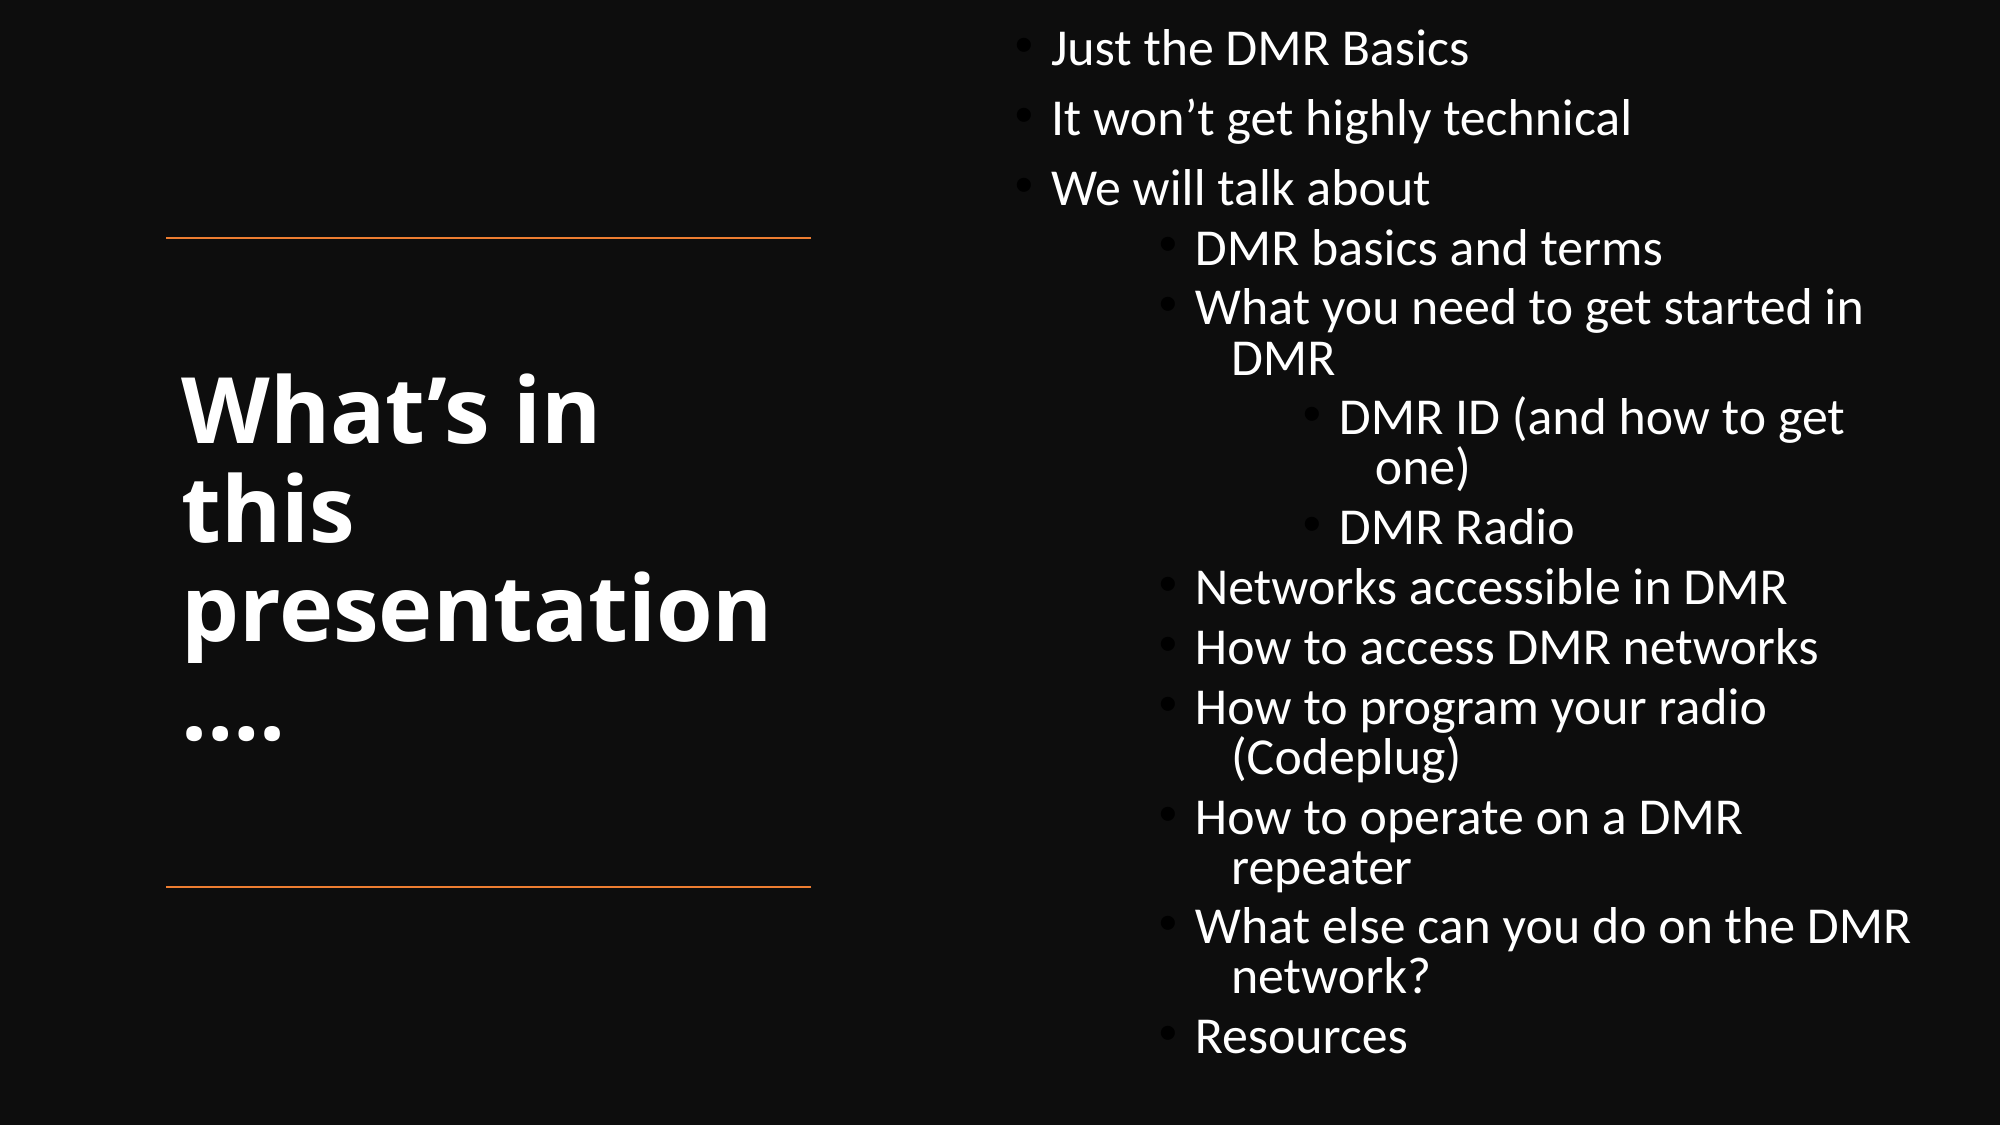

Just the DMR Basics
It won’t get highly technical
We will talk about
DMR basics and terms
What you need to get started in DMR
DMR ID (and how to get one)
DMR Radio
Networks accessible in DMR
How to access DMR networks
How to program your radio (Codeplug)
How to operate on a DMR repeater
What else can you do on the DMR network?
Resources
# What’s in this presentation….